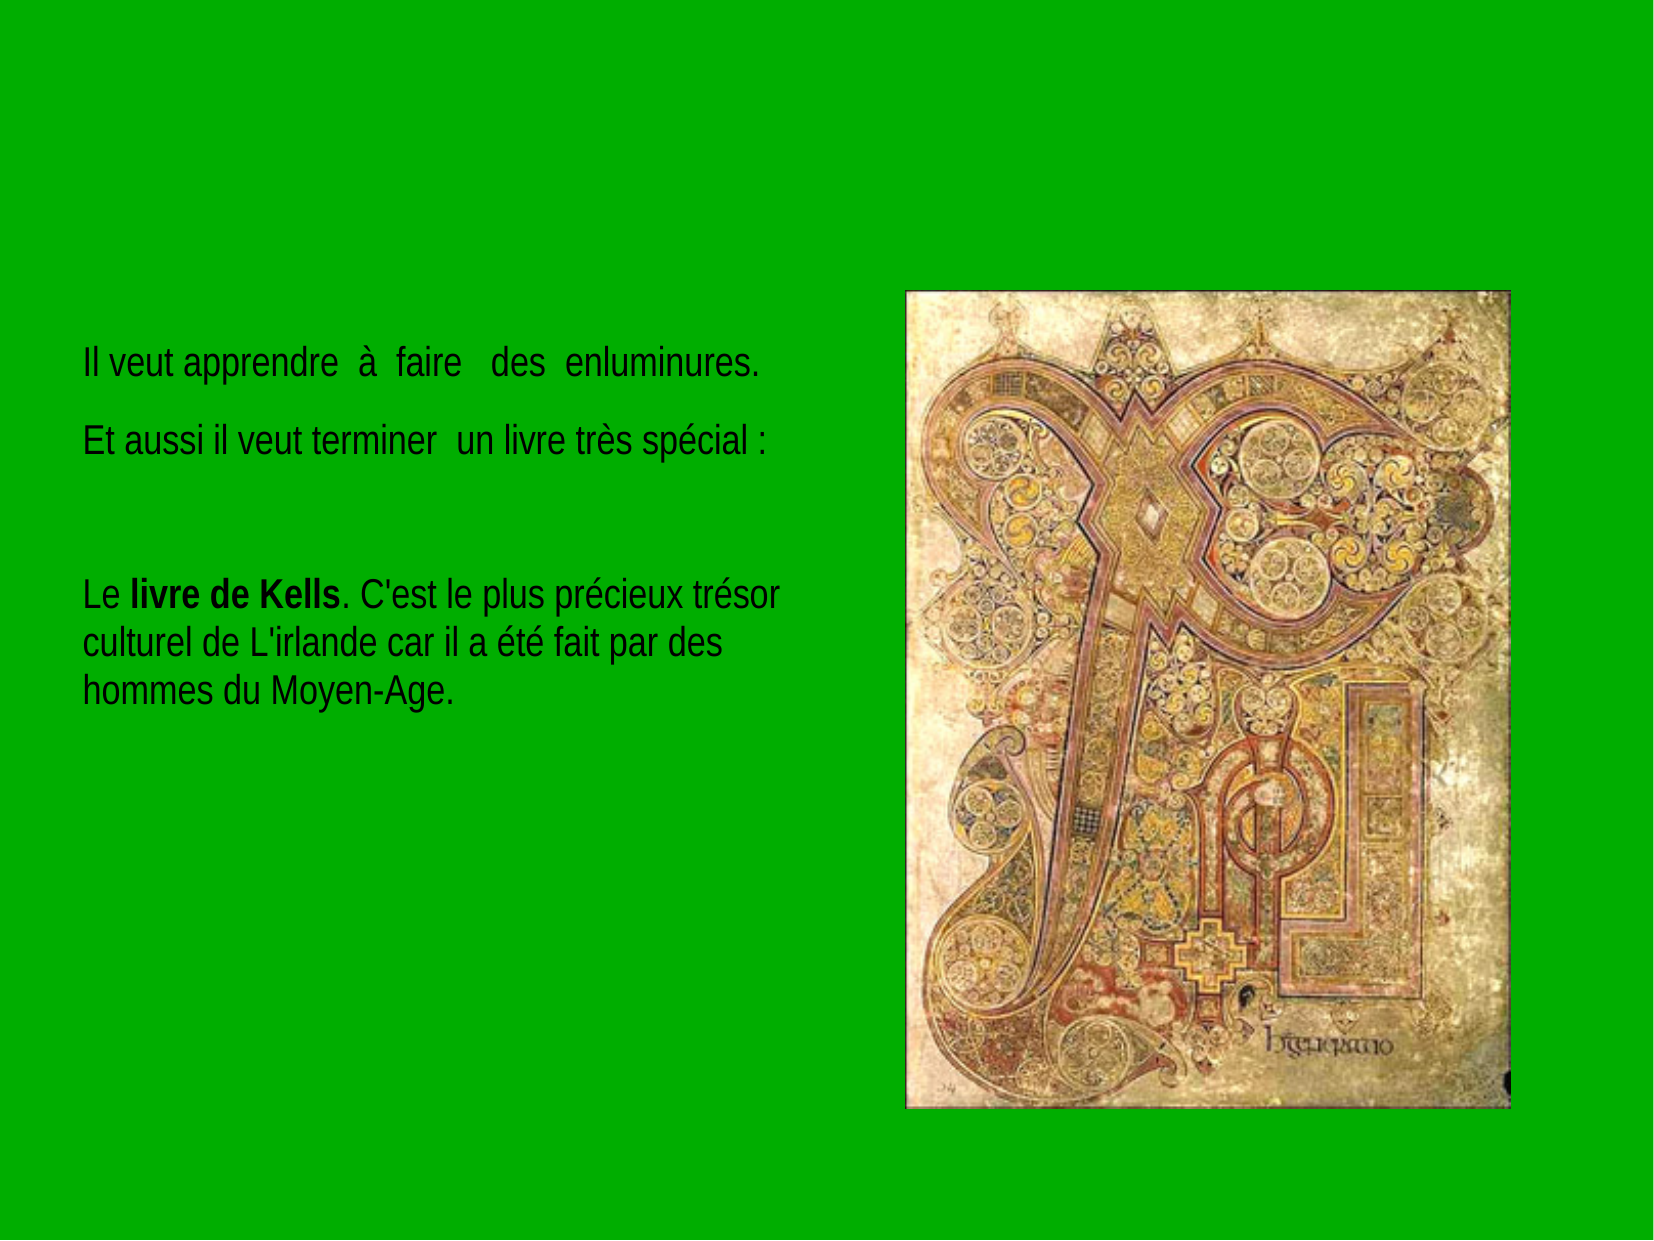

#
Il veut apprendre à faire des enluminures.
Et aussi il veut terminer un livre très spécial :
Le livre de Kells. C'est le plus précieux trésor culturel de L'irlande car il a été fait par des hommes du Moyen-Age.